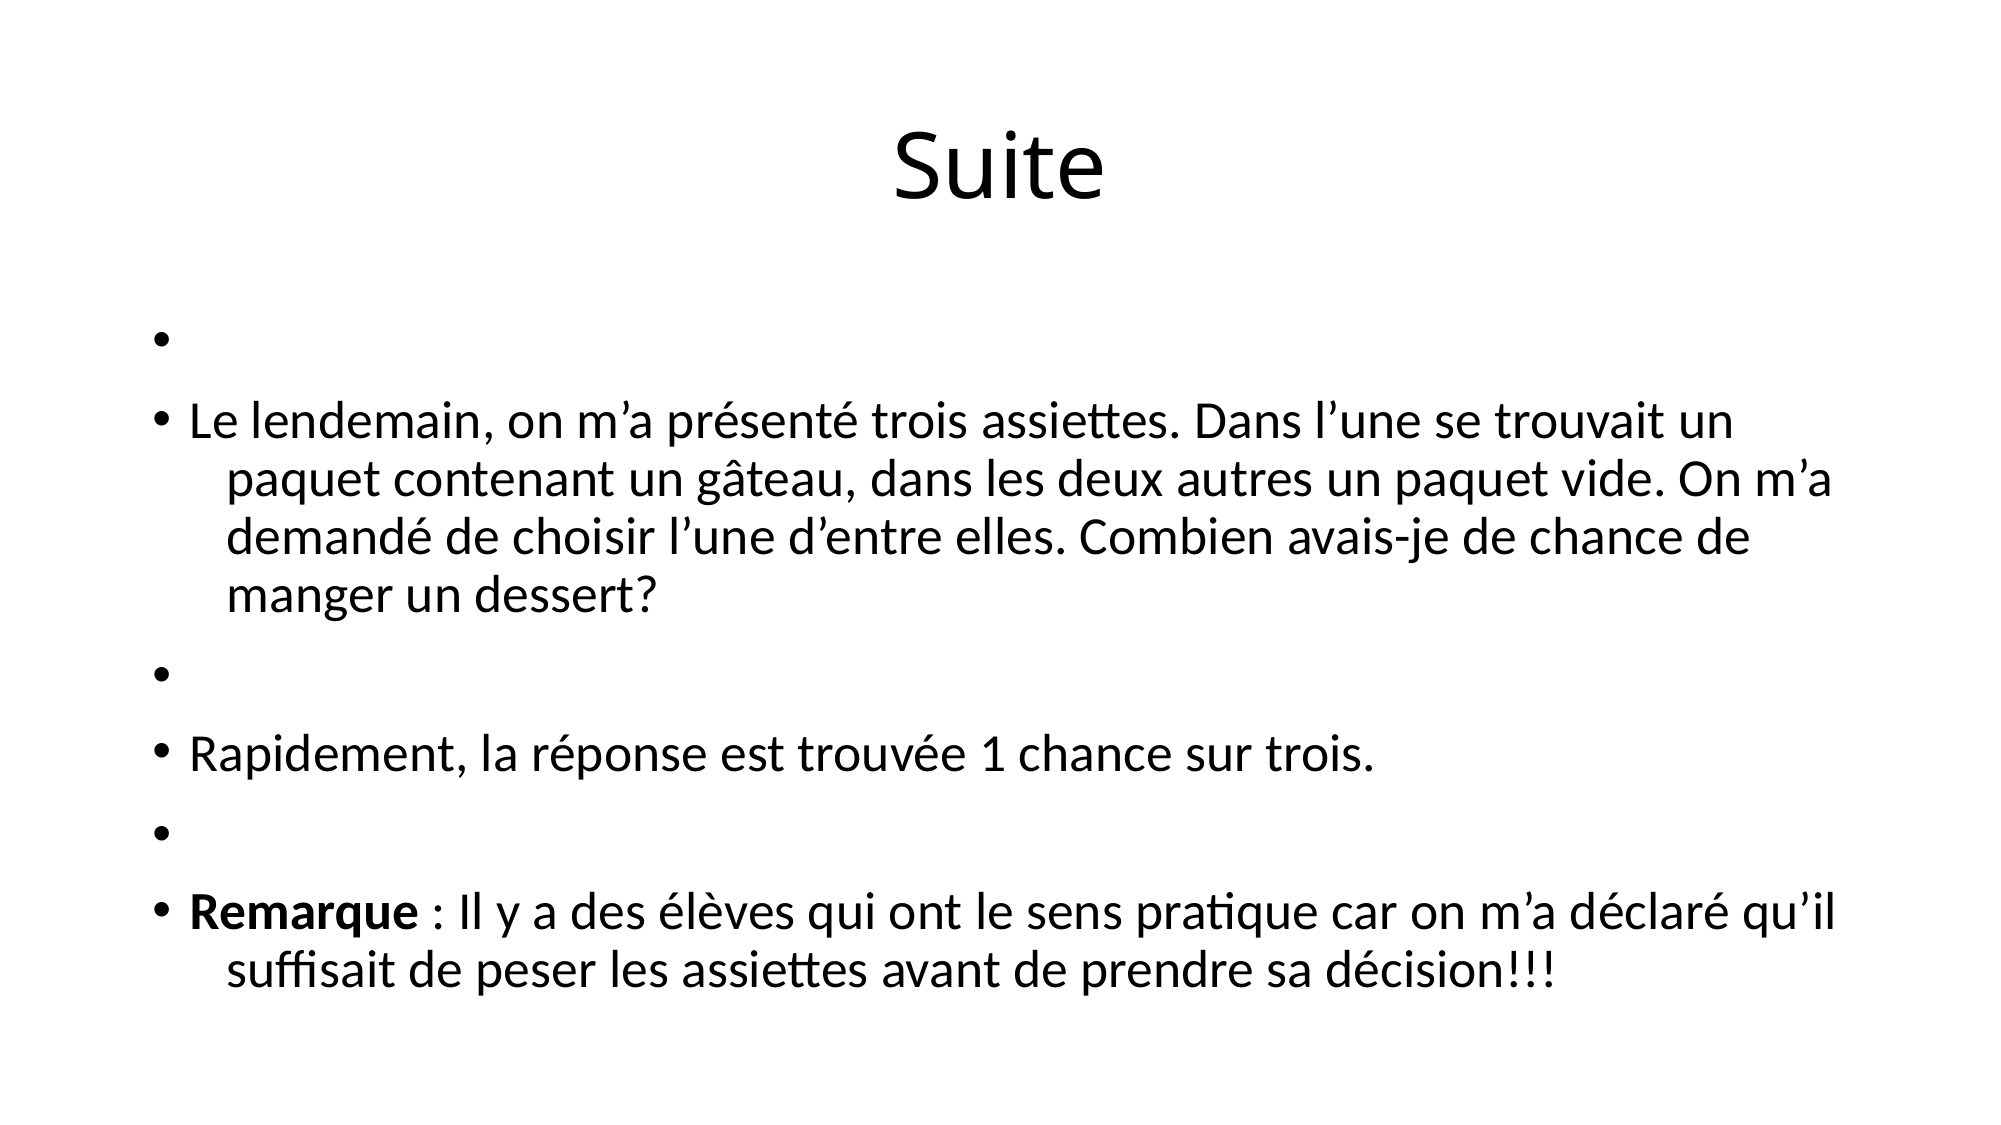

# Suite
Le lendemain, on m’a présenté trois assiettes. Dans l’une se trouvait un paquet contenant un gâteau, dans les deux autres un paquet vide. On m’a demandé de choisir l’une d’entre elles. Combien avais-je de chance de manger un dessert?
Rapidement, la réponse est trouvée 1 chance sur trois.
Remarque : Il y a des élèves qui ont le sens pratique car on m’a déclaré qu’il suffisait de peser les assiettes avant de prendre sa décision!!!